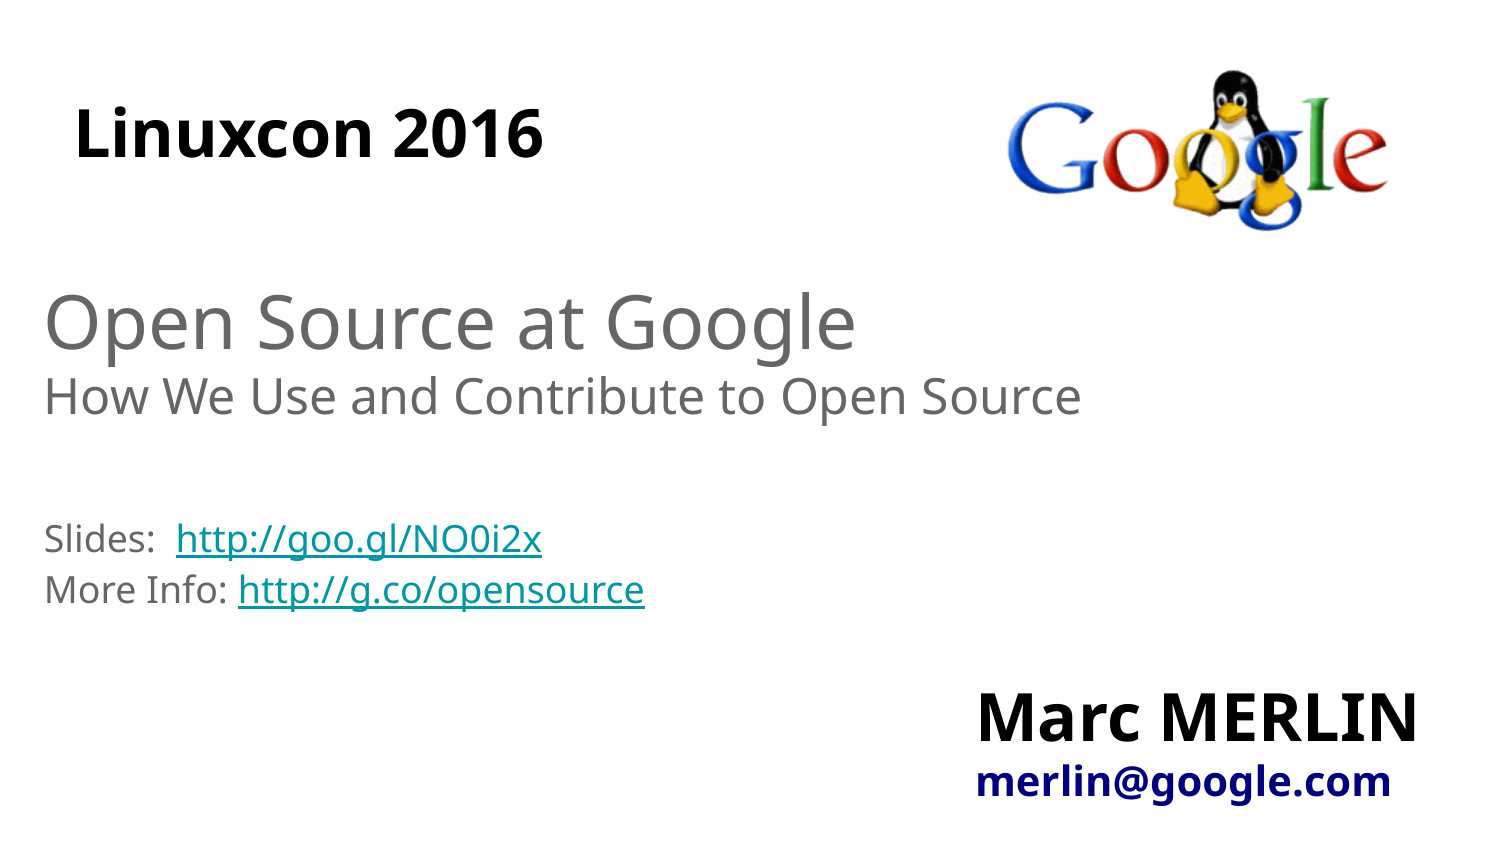

Linuxcon 2016
Open Source at Google
How We Use and Contribute to Open Source
Slides: http://goo.gl/NO0i2x
More Info: http://g.co/opensource
Marc MERLIN
merlin@google.com